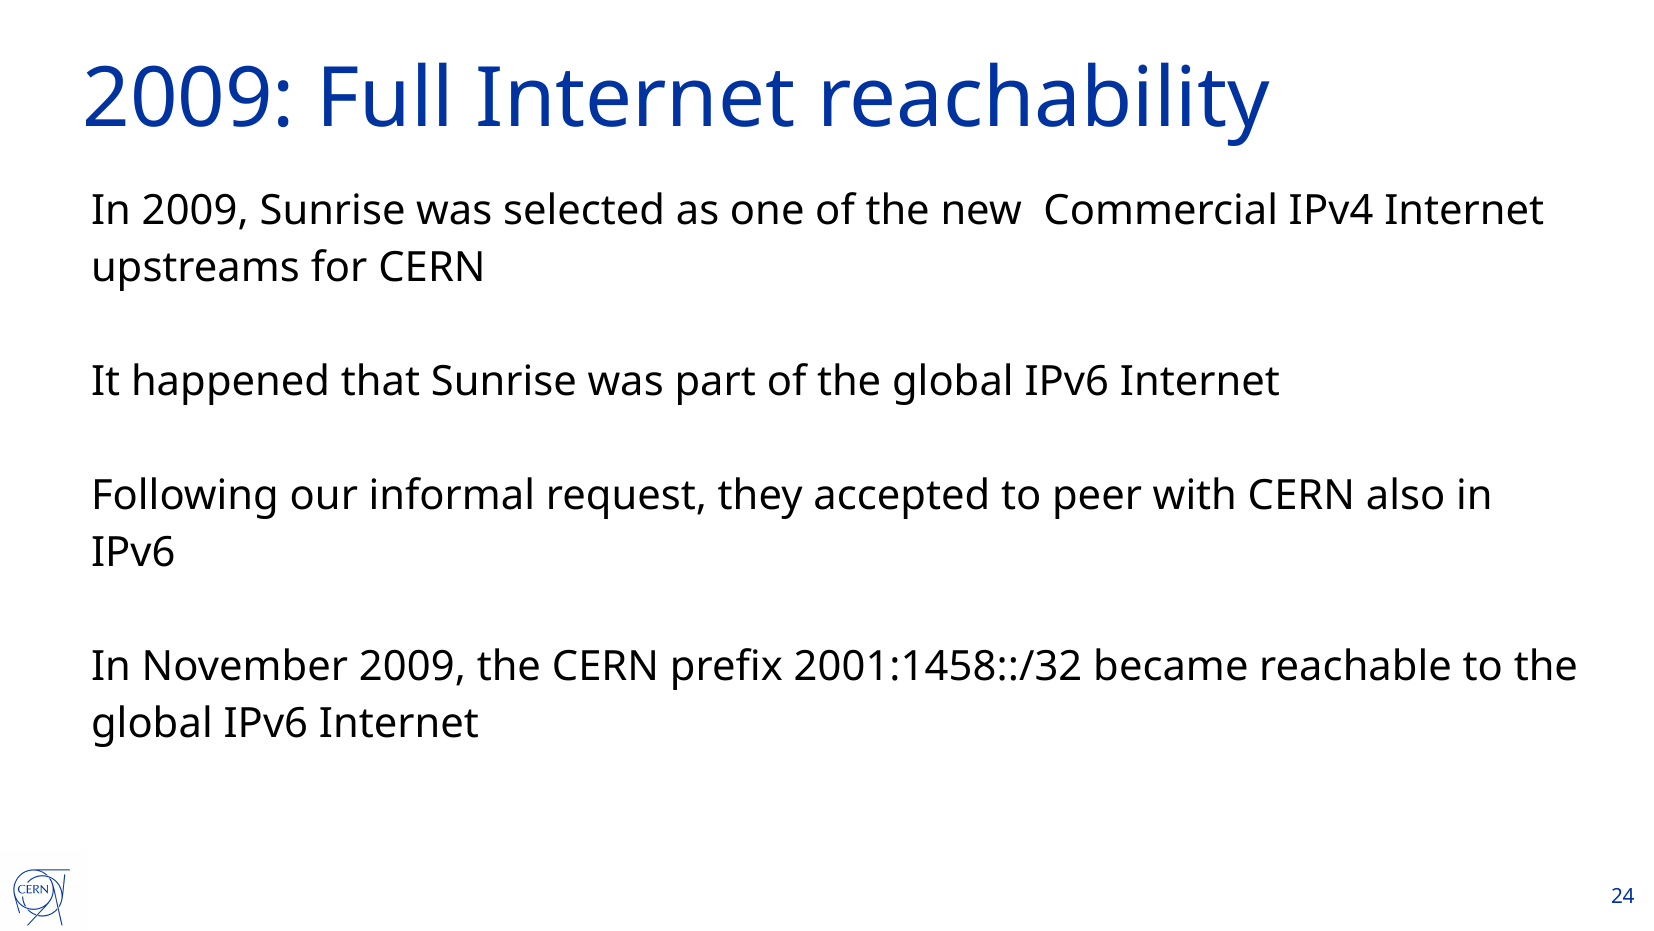

# 2009: Full Internet reachability
In 2009, Sunrise was selected as one of the new Commercial IPv4 Internet upstreams for CERN
It happened that Sunrise was part of the global IPv6 Internet
Following our informal request, they accepted to peer with CERN also in IPv6
In November 2009, the CERN prefix 2001:1458::/32 became reachable to the global IPv6 Internet